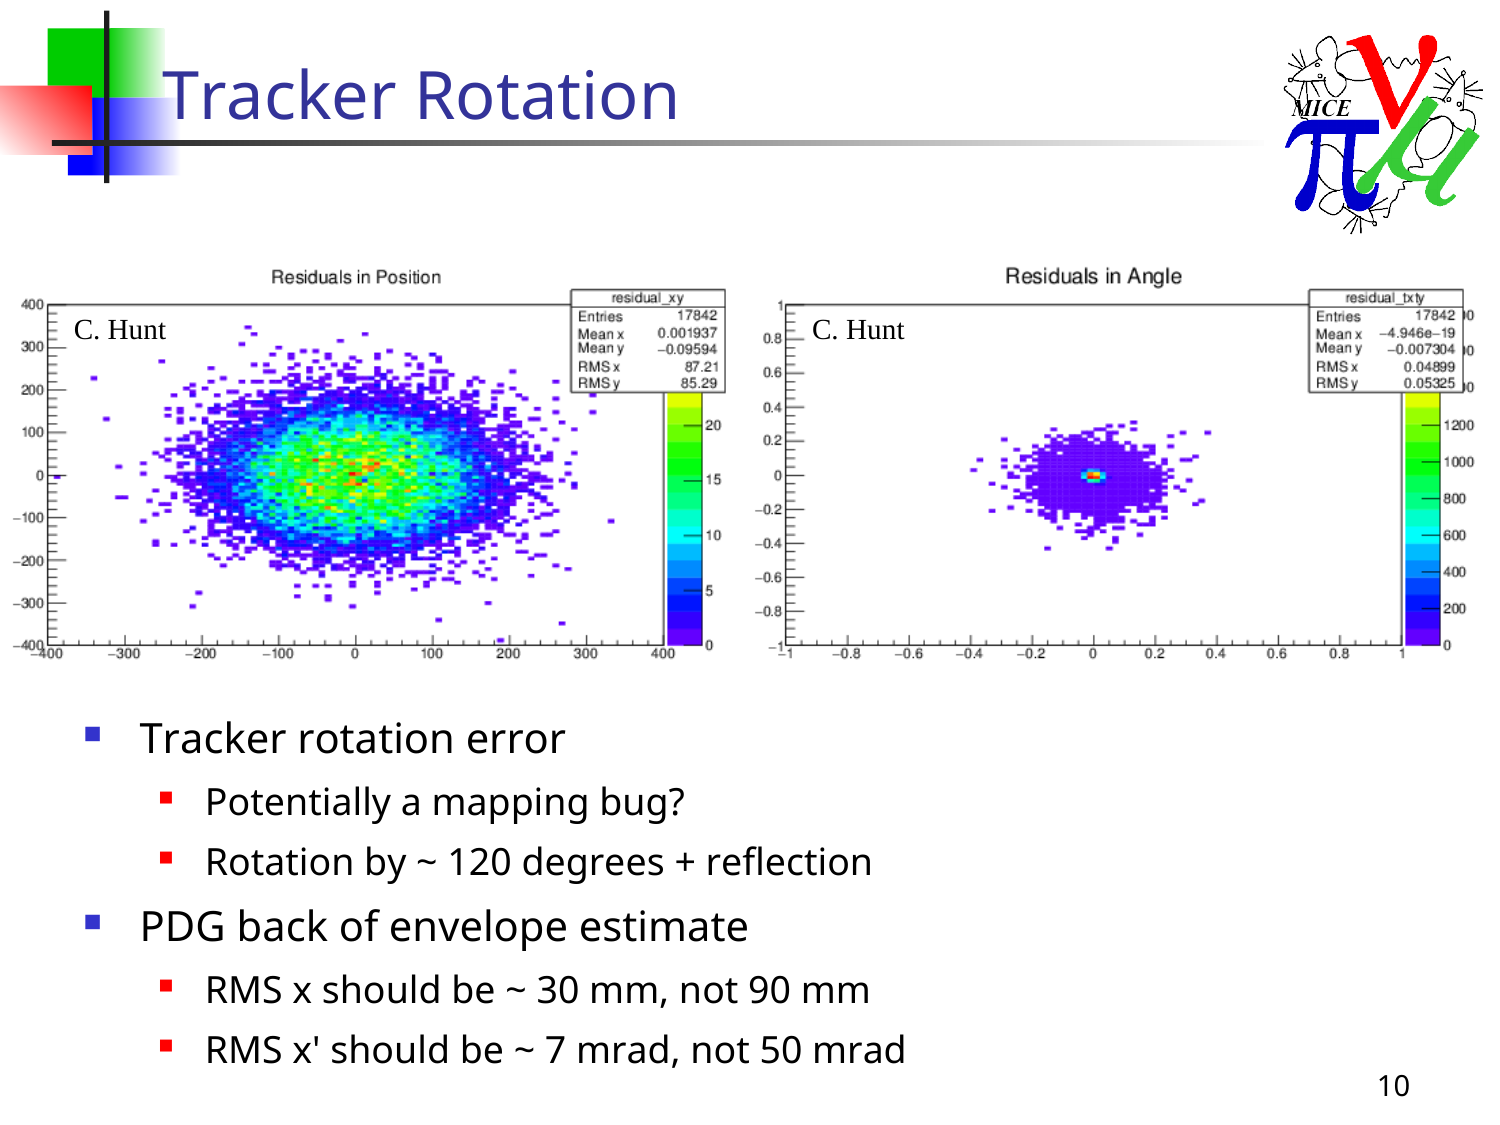

# Tracker Rotation
C. Hunt
C. Hunt
Tracker rotation error
Potentially a mapping bug?
Rotation by ~ 120 degrees + reflection
PDG back of envelope estimate
RMS x should be ~ 30 mm, not 90 mm
RMS x' should be ~ 7 mrad, not 50 mrad
10